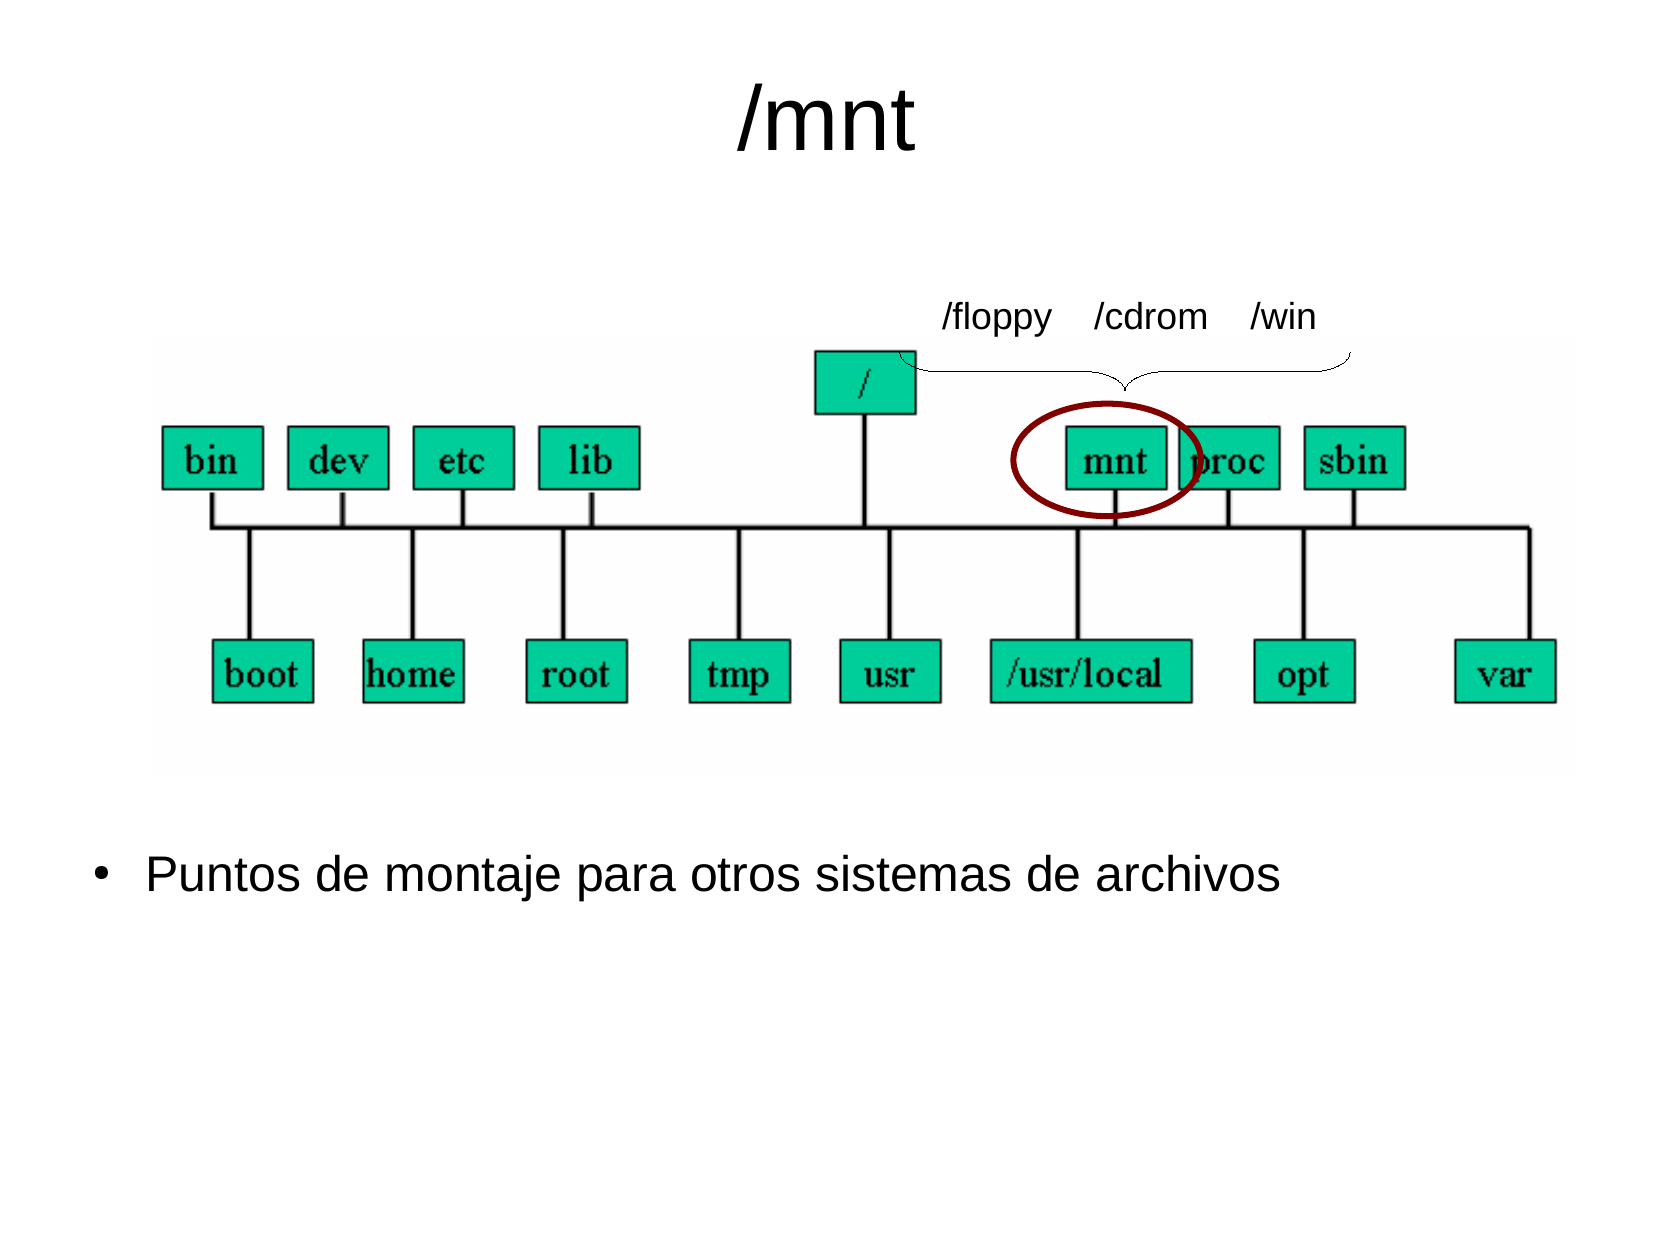

# /mnt
/floppy /cdrom /win
Puntos de montaje para otros sistemas de archivos